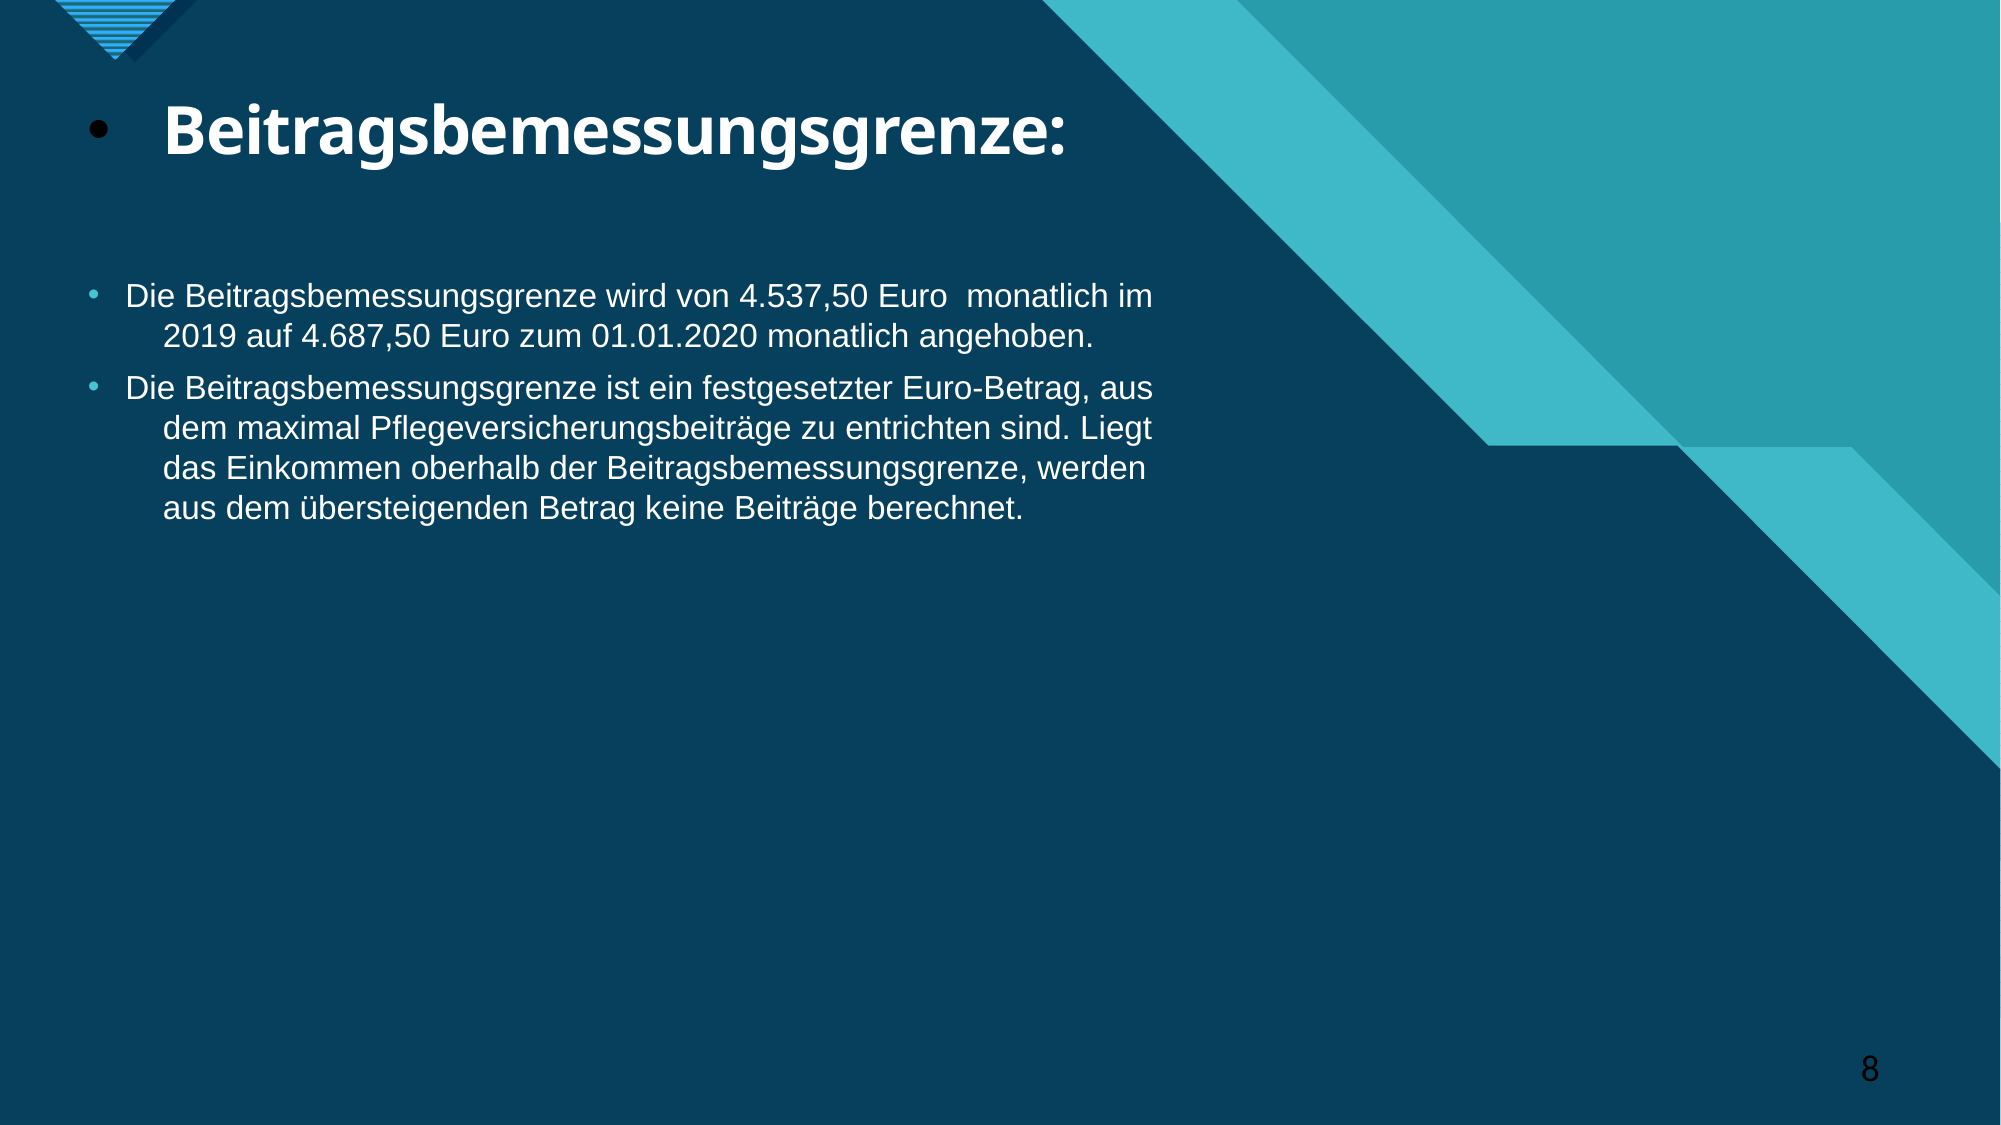

# Beitragsbemessungsgrenze:
Die Beitragsbemessungsgrenze wird von 4.537,50 Euro monatlich im 2019 auf 4.687,50 Euro zum 01.01.2020 monatlich angehoben.
Die Beitragsbemessungsgrenze ist ein festgesetzter Euro-Betrag, aus dem maximal Pflegeversicherungsbeiträge zu entrichten sind. Liegt das Einkommen oberhalb der Beitragsbemessungsgrenze, werden aus dem übersteigenden Betrag keine Beiträge berechnet.